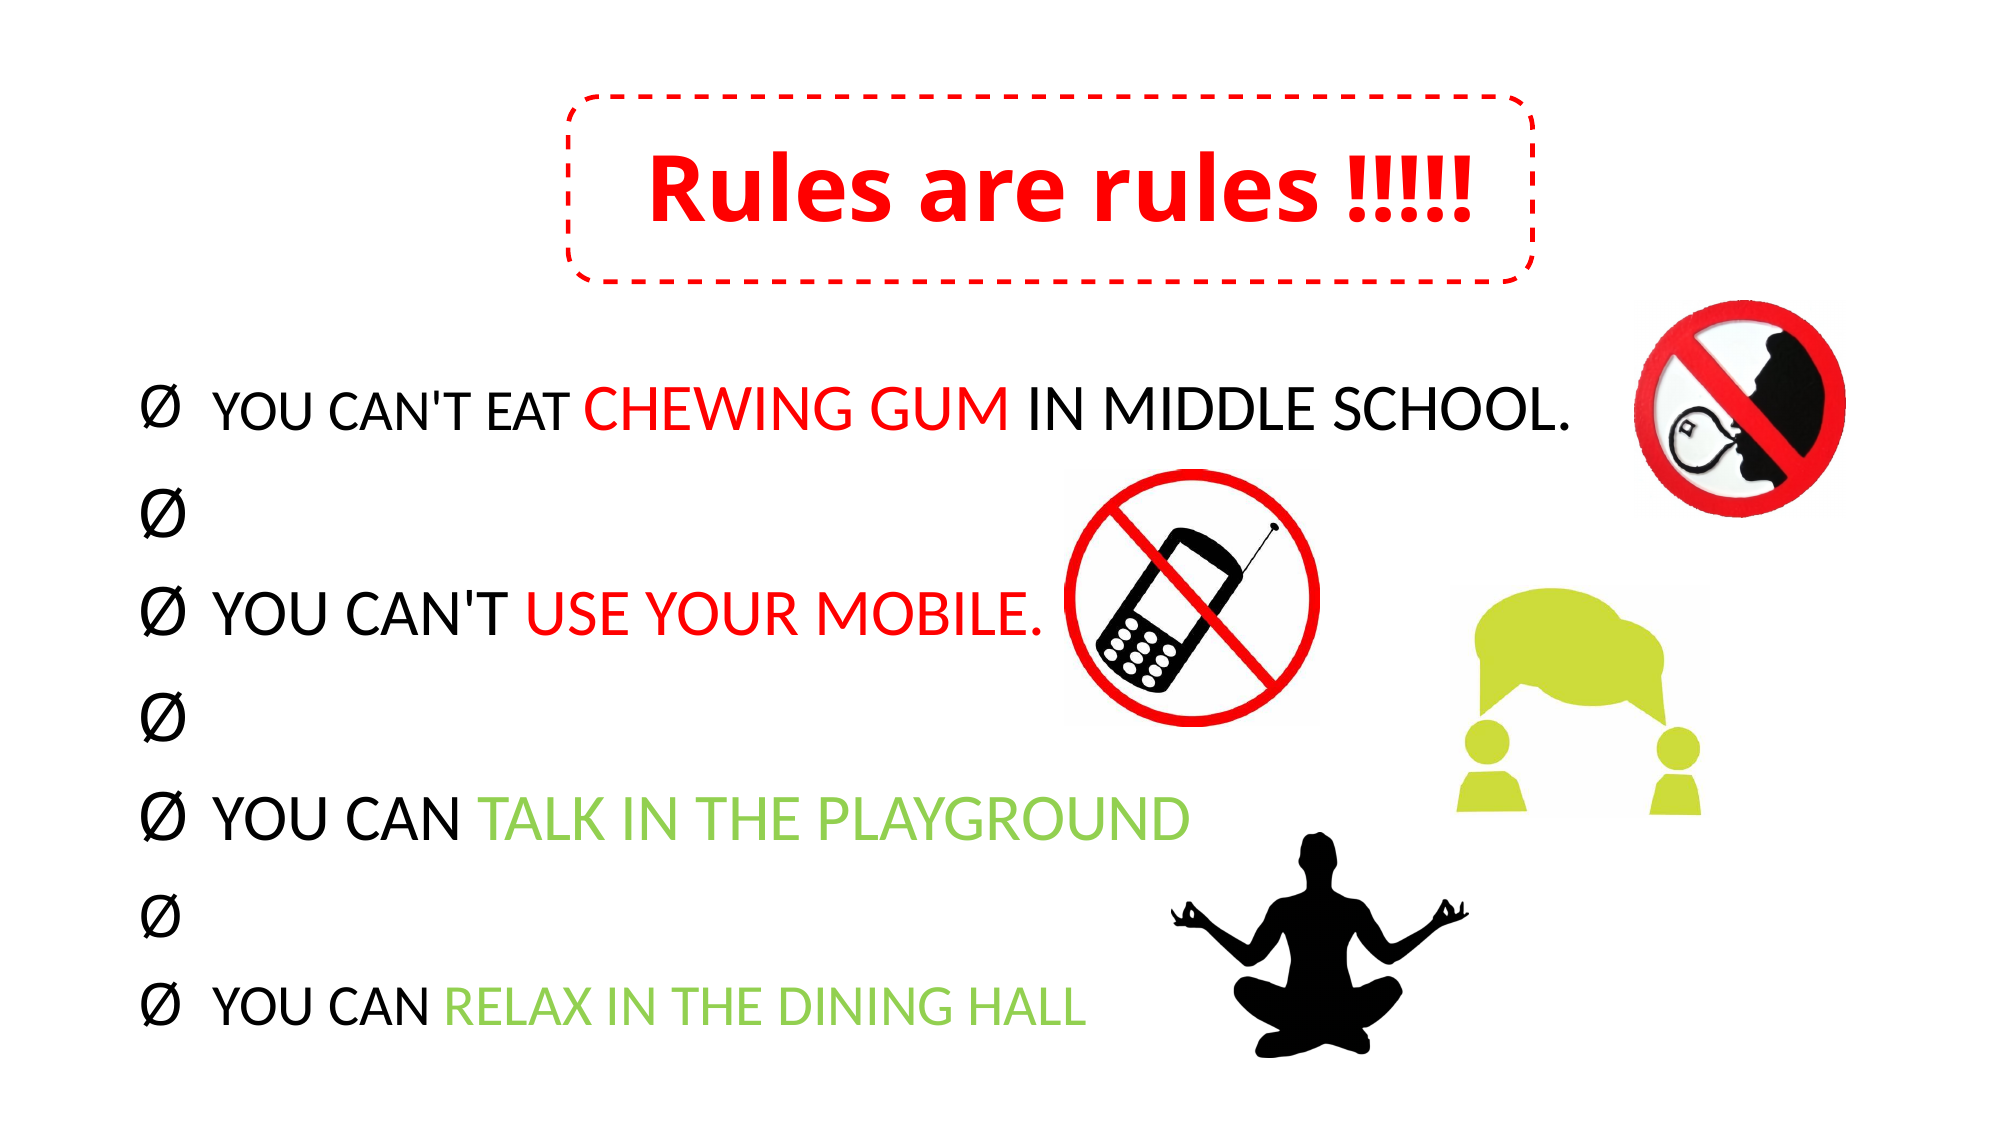

# Rules are rules !!!!!
YOU CAN'T EAT CHEWING GUM IN MIDDLE SCHOOL.
YOU CAN'T USE YOUR MOBILE.
YOU CAN TALK IN THE PLAYGROUND
YOU CAN RELAX IN THE DINING HALL